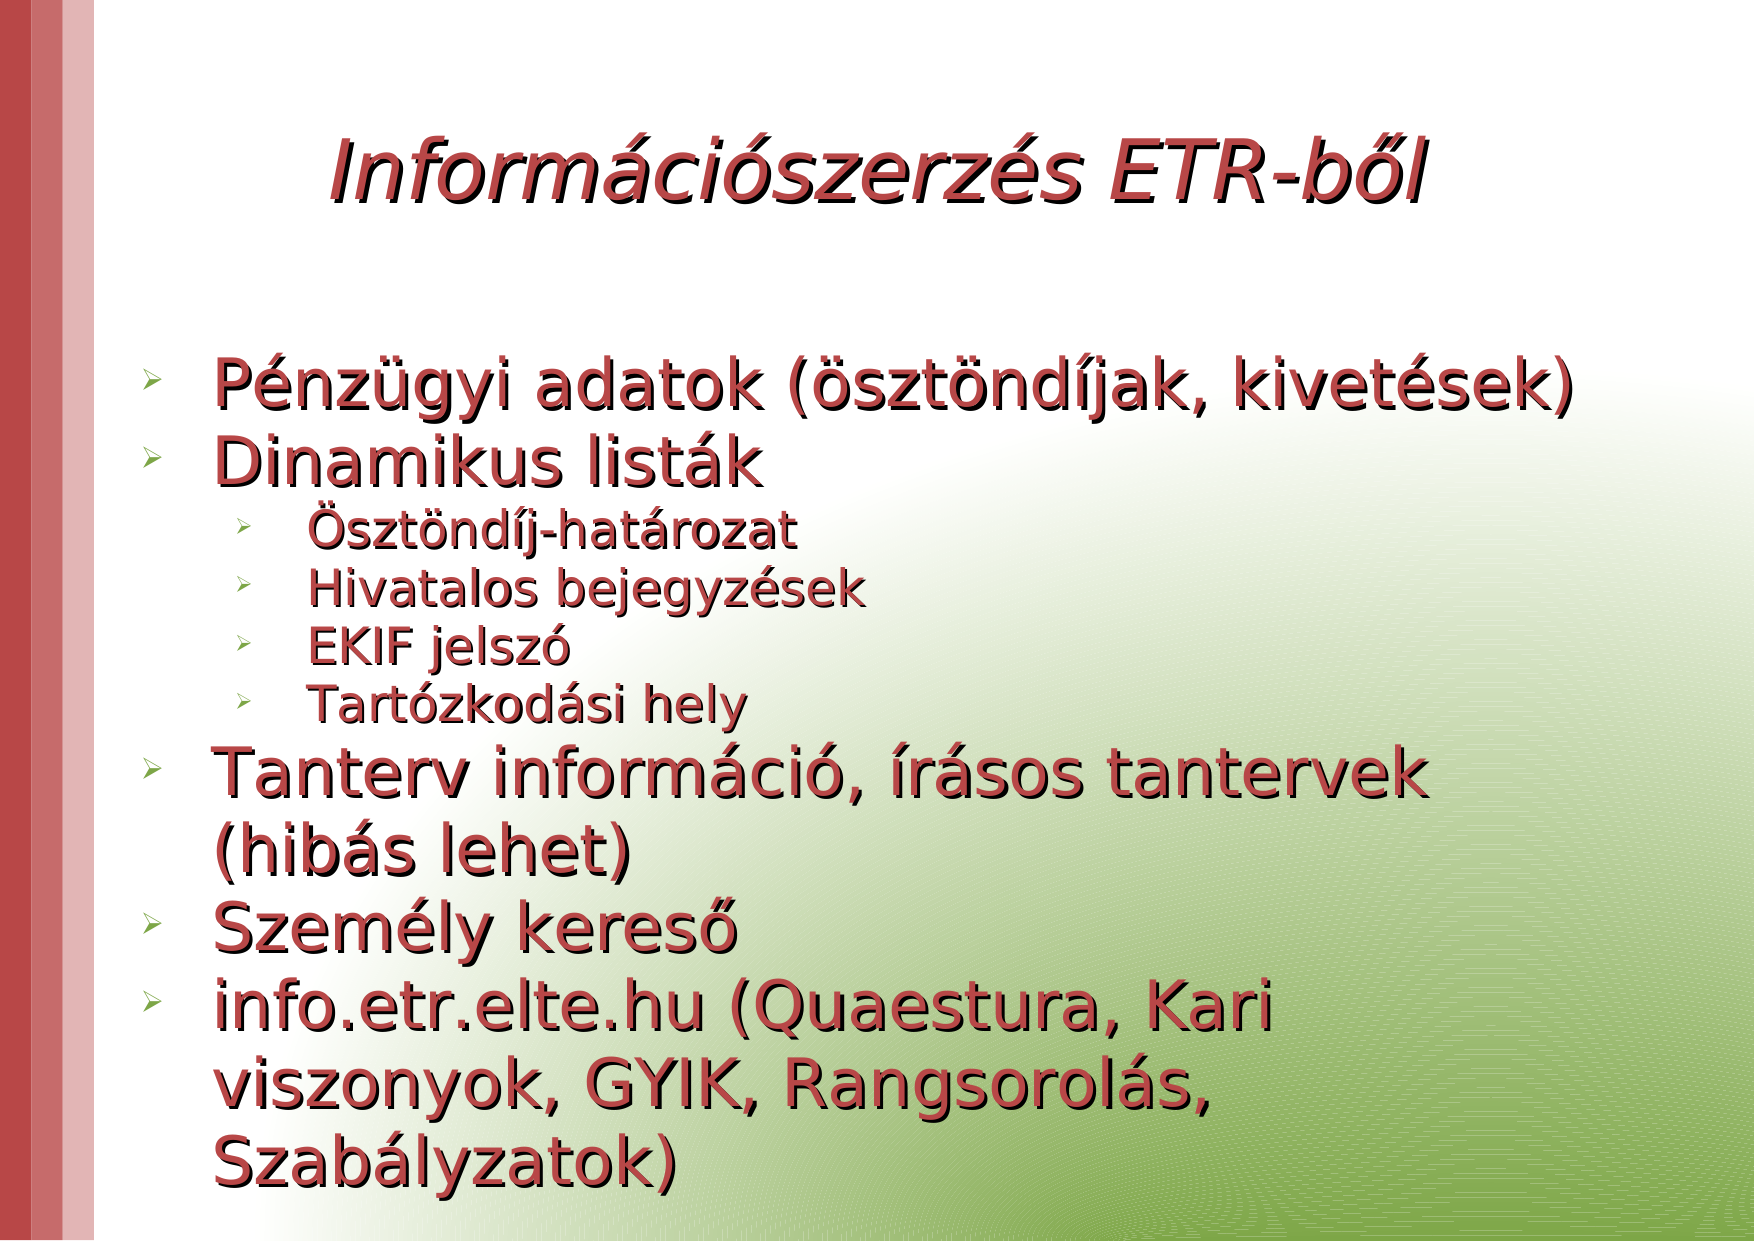

# Információszerzés ETR-ből
Pénzügyi adatok (ösztöndíjak, kivetések)
Dinamikus listák
Ösztöndíj-határozat
Hivatalos bejegyzések
EKIF jelszó
Tartózkodási hely
Tanterv információ, írásos tantervek (hibás lehet)
Személy kereső
info.etr.elte.hu (Quaestura, Kari viszonyok, GYIK, Rangsorolás, Szabályzatok)